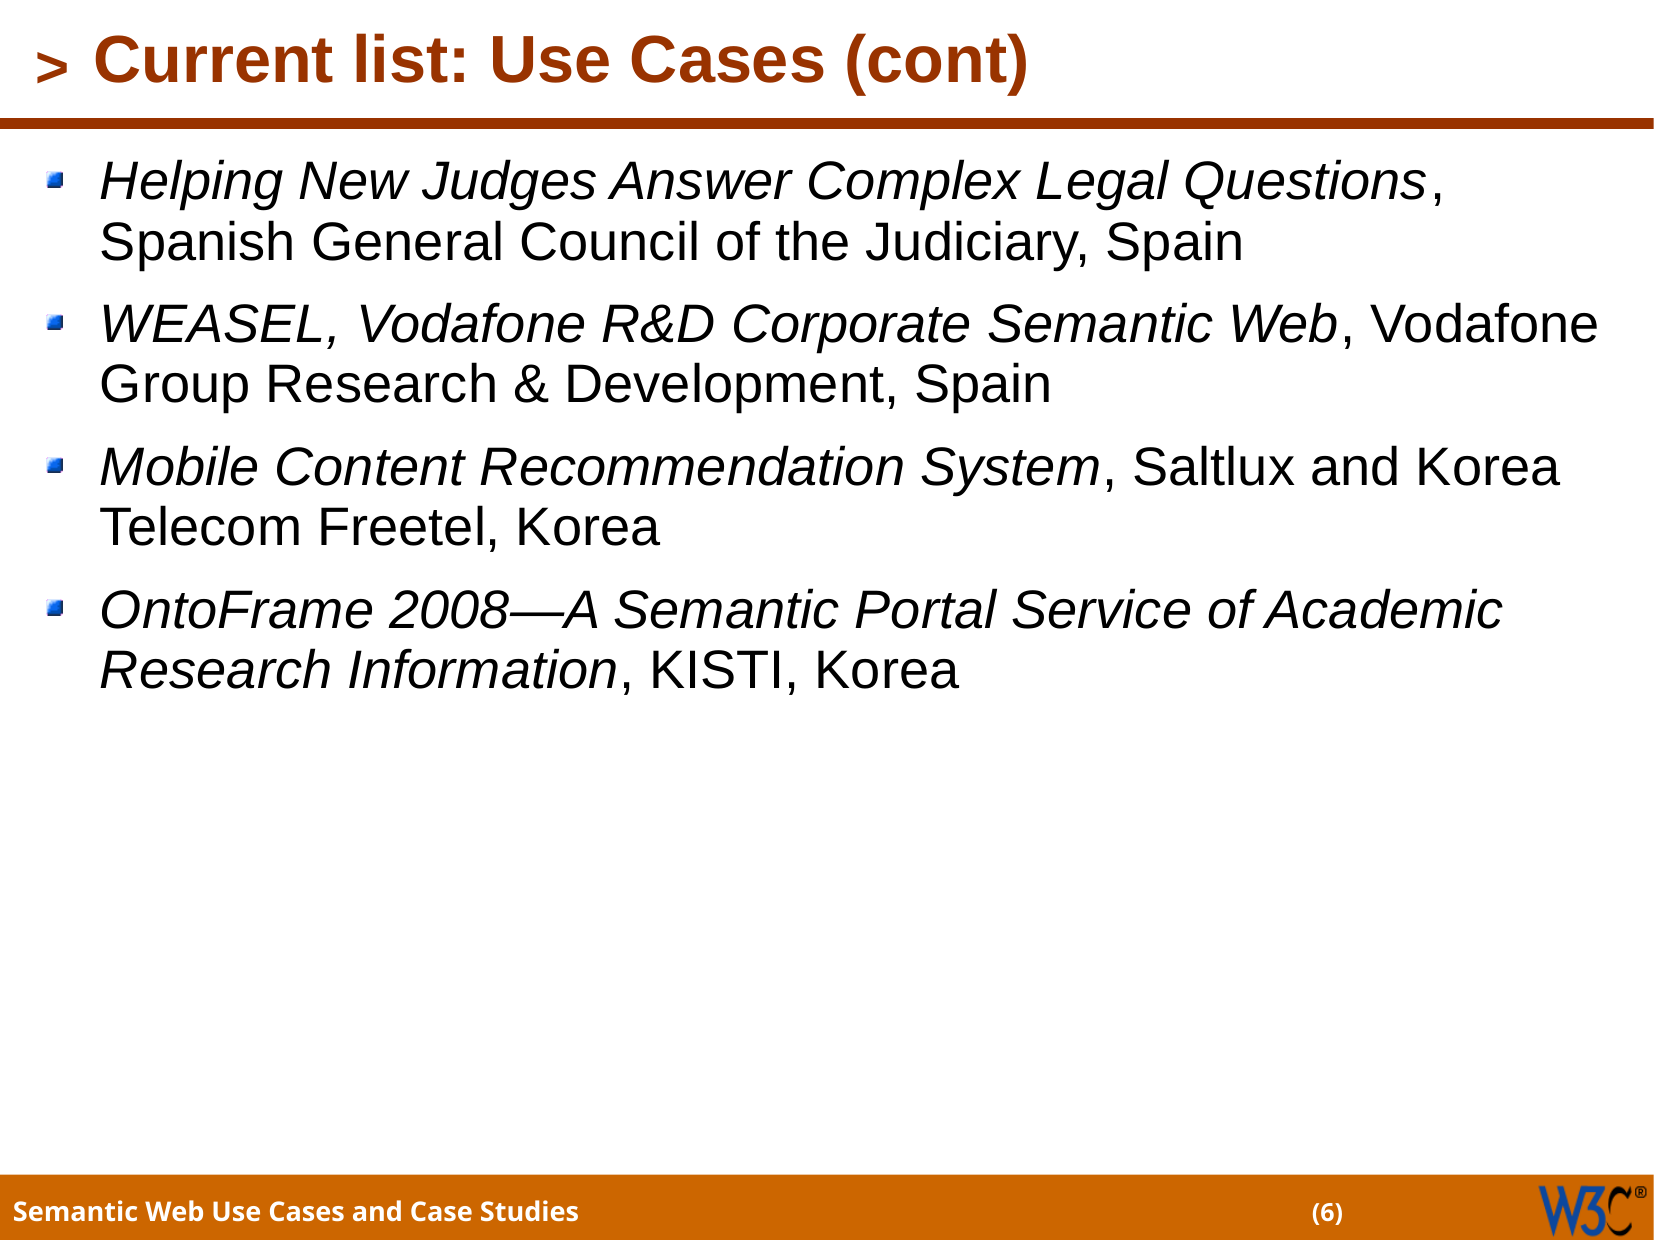

# Current list: Use Cases (cont)
Helping New Judges Answer Complex Legal Questions, Spanish General Council of the Judiciary, Spain
WEASEL, Vodafone R&D Corporate Semantic Web, Vodafone Group Research & Development, Spain
Mobile Content Recommendation System, Saltlux and Korea Telecom Freetel, Korea
OntoFrame 2008—A Semantic Portal Service of Academic Research Information, KISTI, Korea